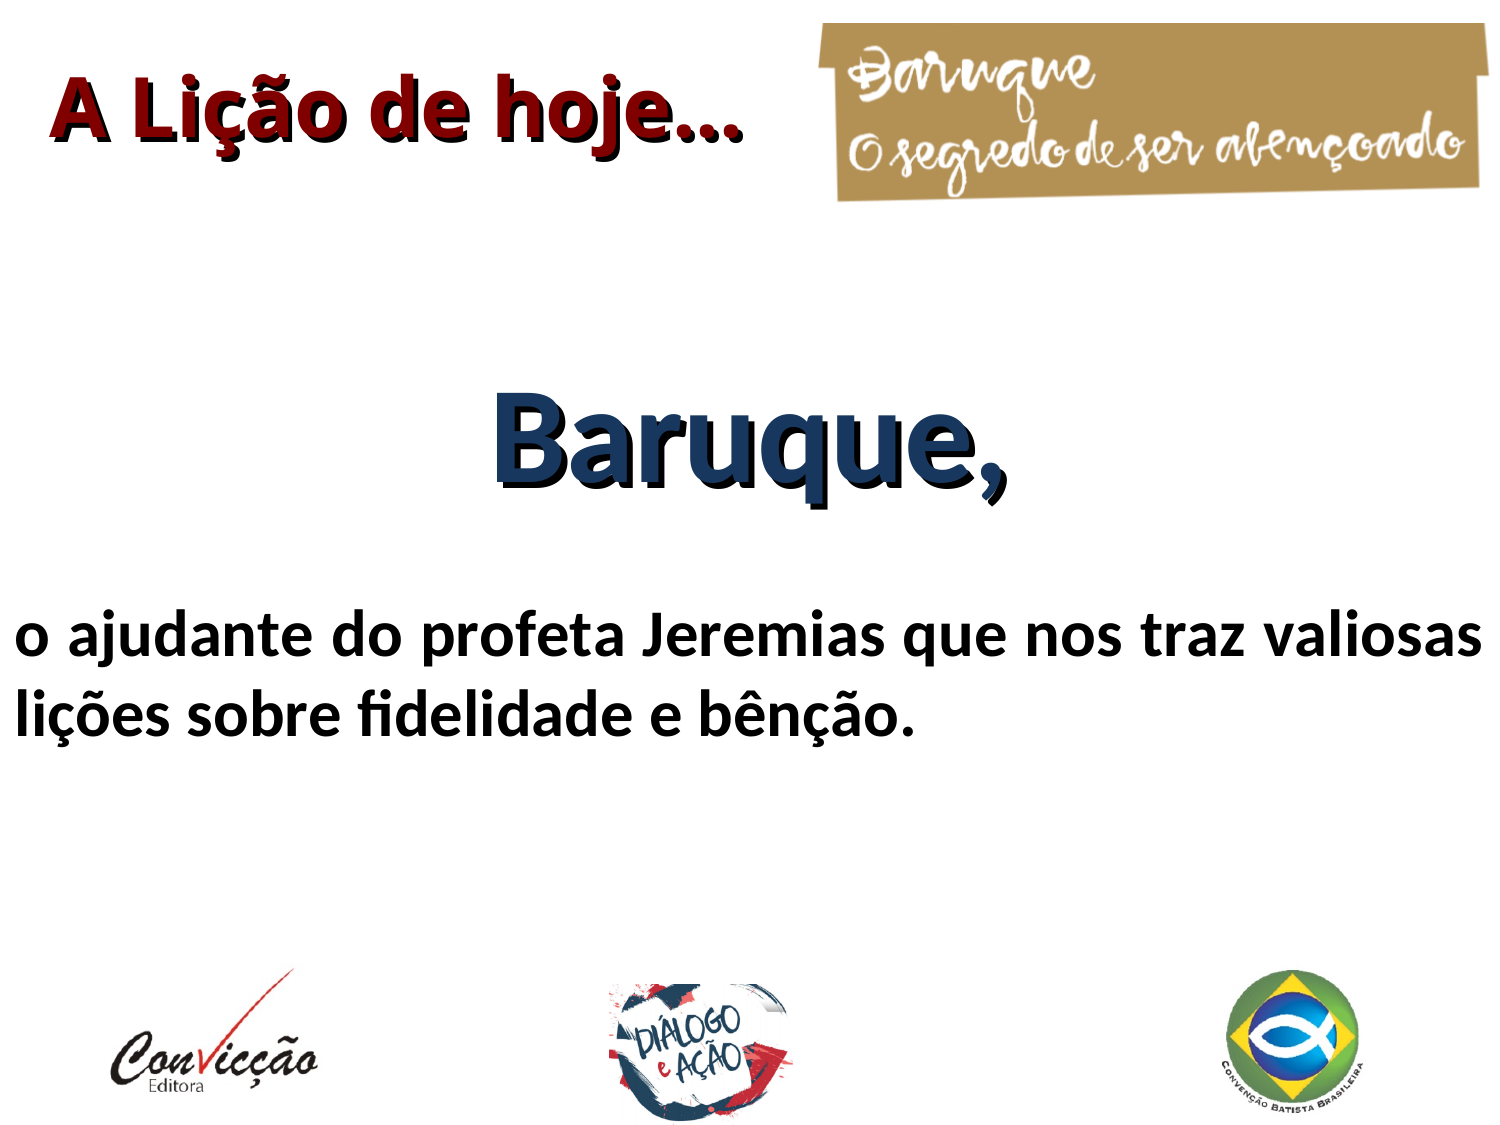

A Lição de hoje...
Baruque,
o ajudante do profeta Jeremias que nos traz valiosas lições sobre fidelidade e bênção.